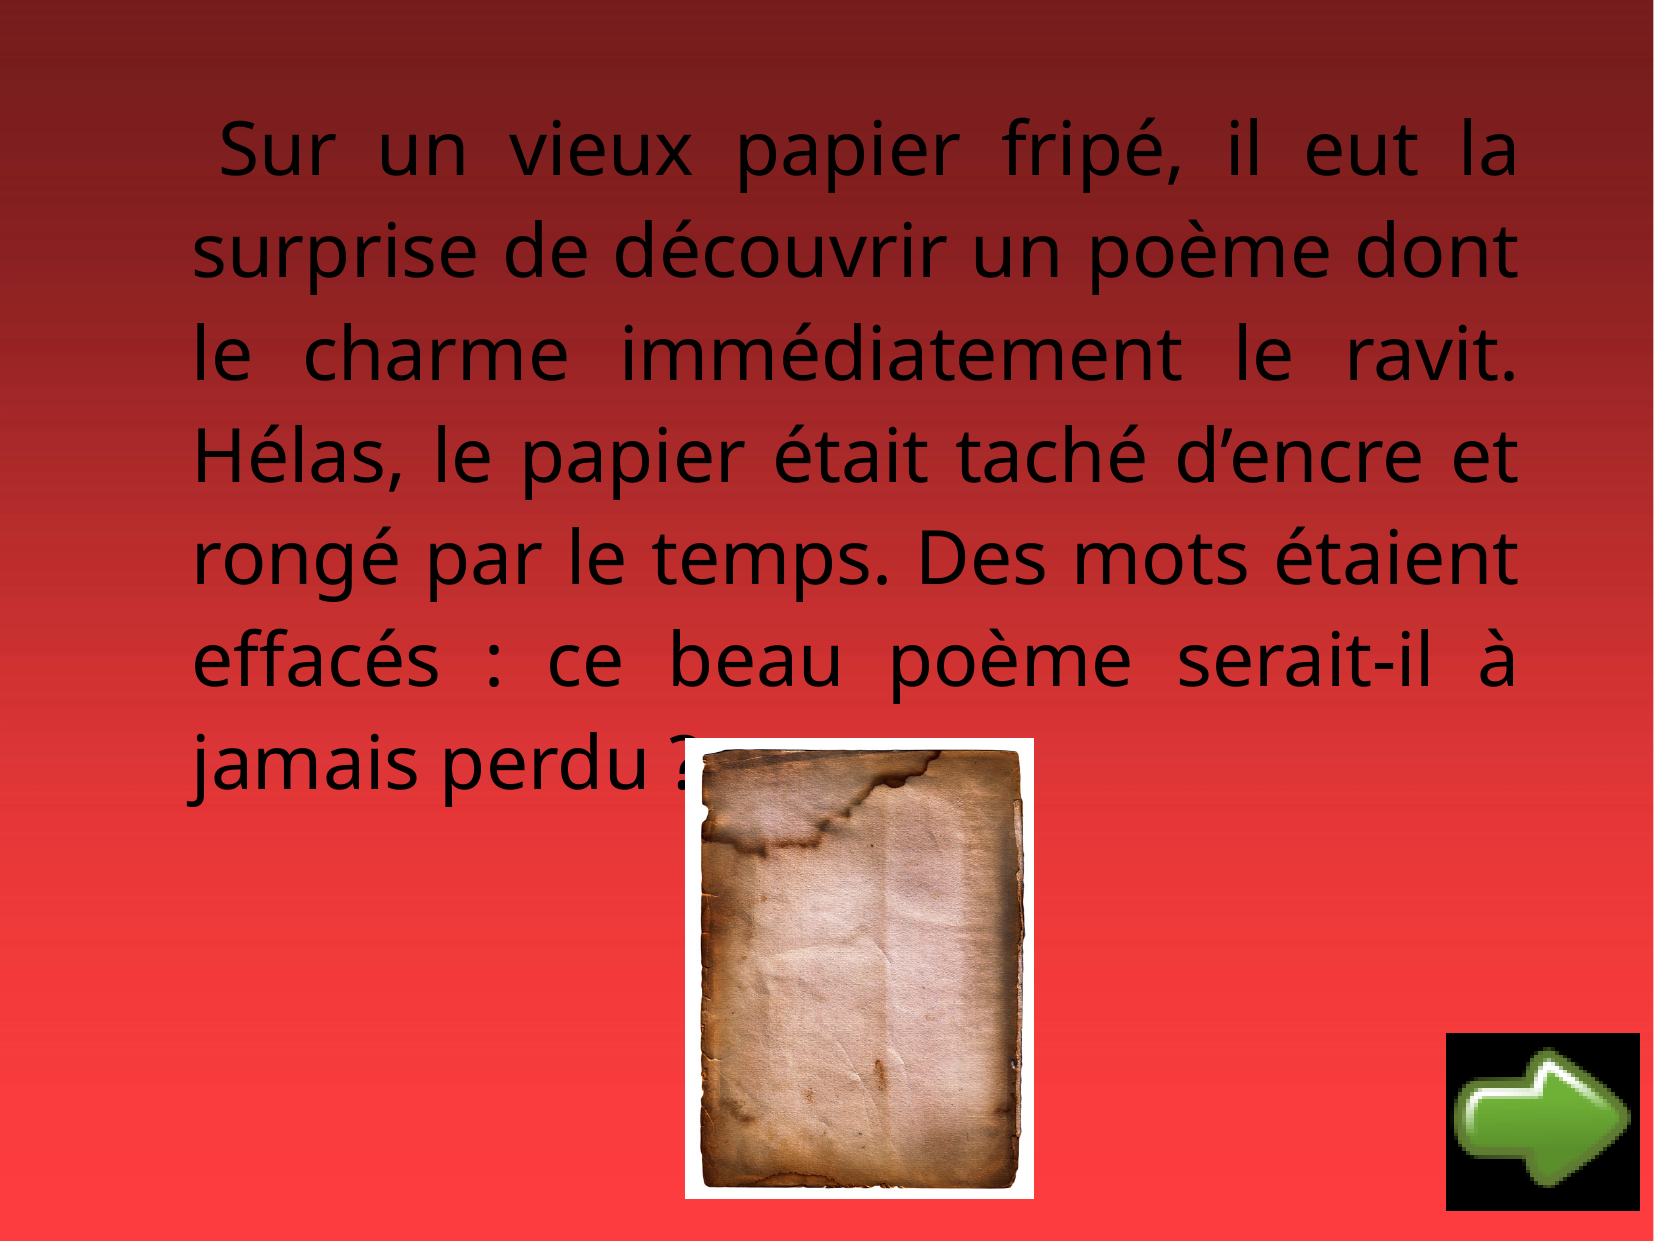

Sur un vieux papier fripé, il eut la surprise de découvrir un poème dont le charme immédiatement le ravit. Hélas, le papier était taché d’encre et rongé par le temps. Des mots étaient effacés : ce beau poème serait-il à jamais perdu ?